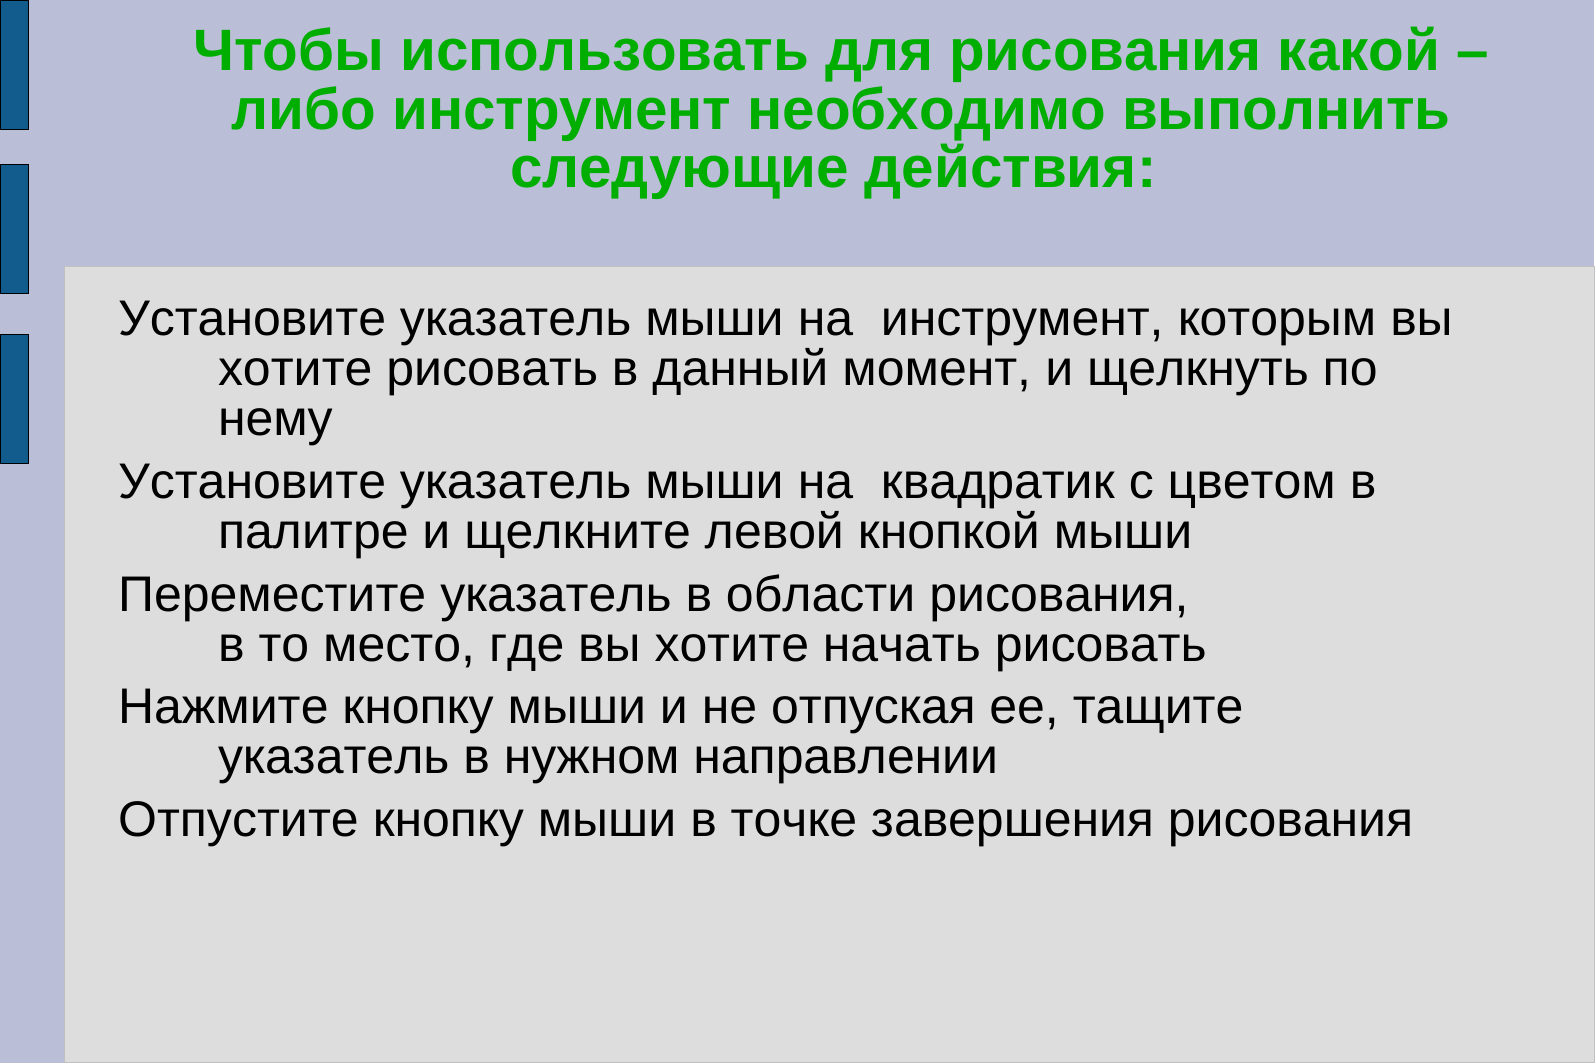

Чтобы использовать для рисования какой – либо инструмент необходимо выполнить следующие действия:
# Установите указатель мыши на инструмент, которым вы хотите рисовать в данный момент, и щелкнуть по нему
Установите указатель мыши на квадратик с цветом в палитре и щелкните левой кнопкой мыши
Переместите указатель в области рисования,
в то место, где вы хотите начать рисовать
Нажмите кнопку мыши и не отпуская ее, тащите указатель в нужном направлении
Отпустите кнопку мыши в точке завершения рисования